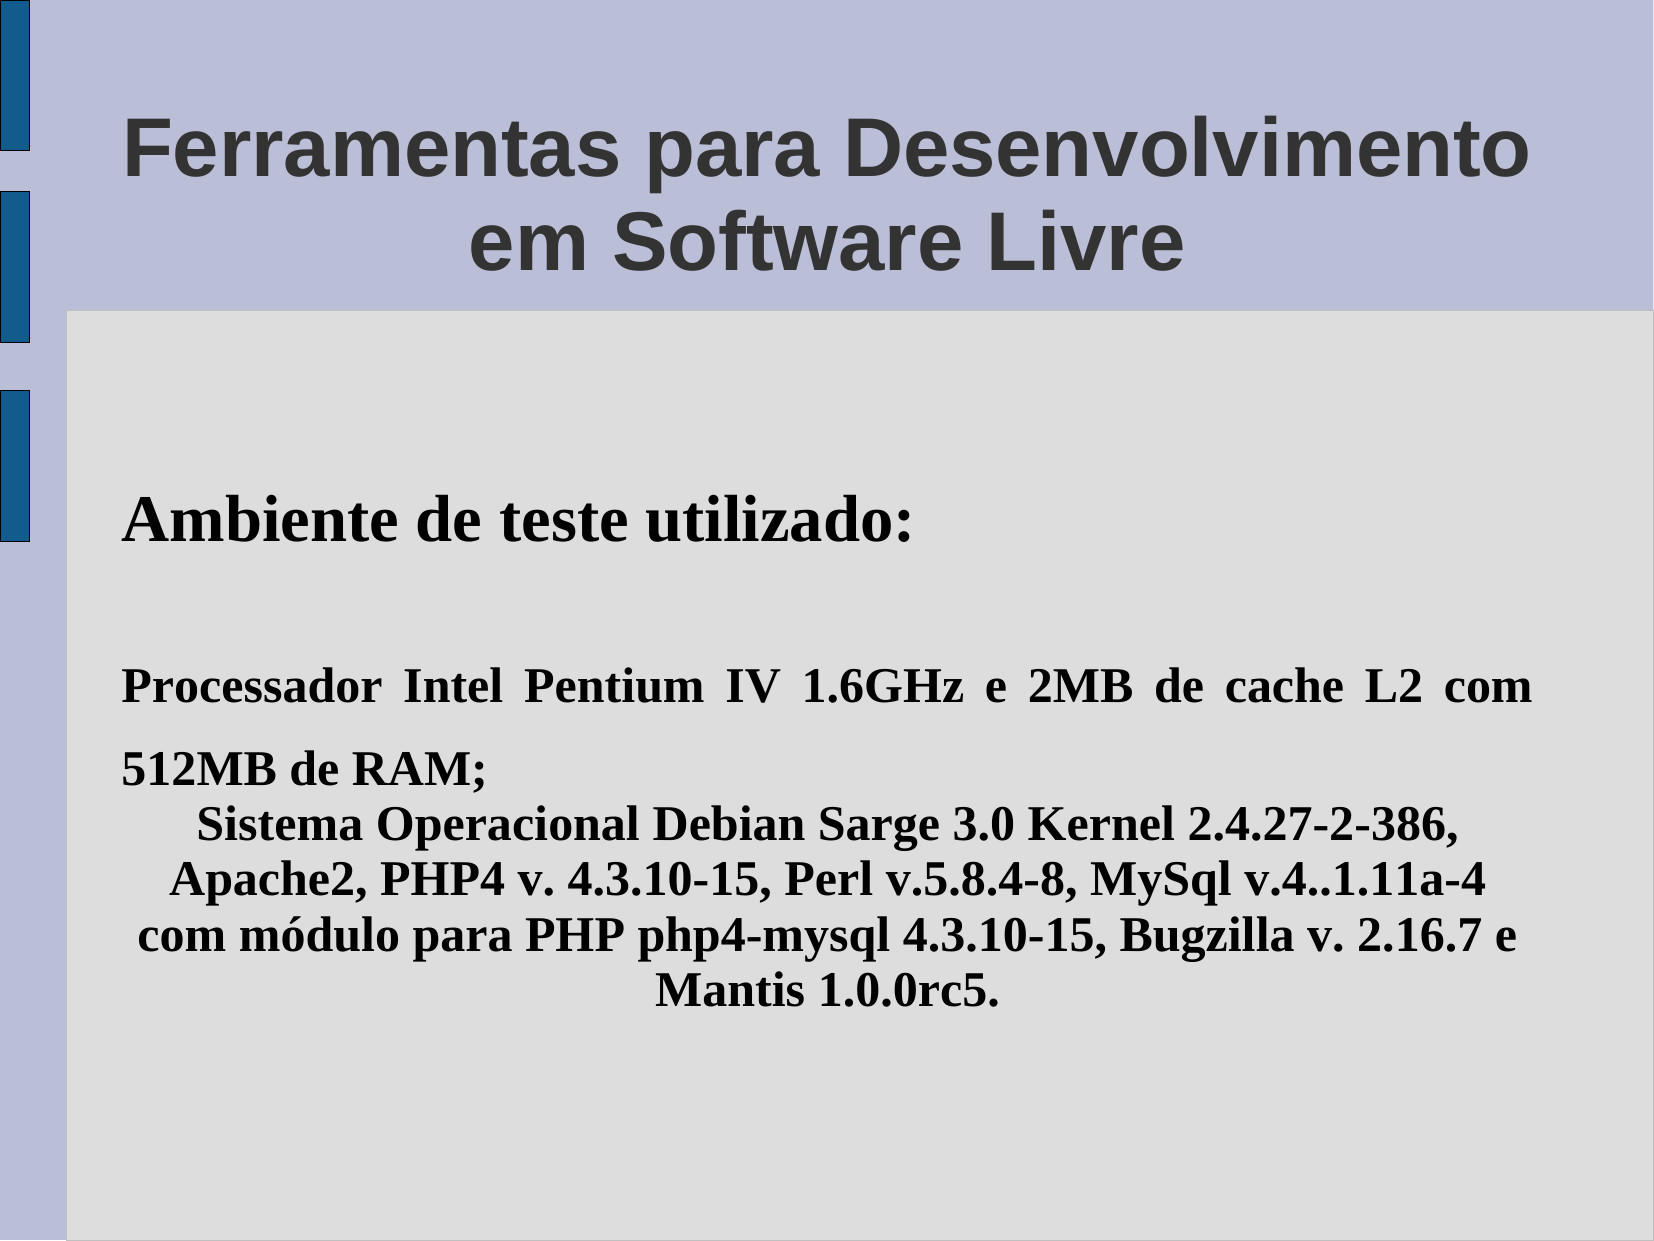

# Ferramentas para Desenvolvimento em Software Livre
Ambiente de teste utilizado:
Processador Intel Pentium IV 1.6GHz e 2MB de cache L2 com 512MB de RAM;
Sistema Operacional Debian Sarge 3.0 Kernel 2.4.27-2-386, Apache2, PHP4 v. 4.3.10-15, Perl v.5.8.4-8, MySql v.4..1.11a-4 com módulo para PHP php4-mysql 4.3.10-15, Bugzilla v. 2.16.7 e Mantis 1.0.0rc5.